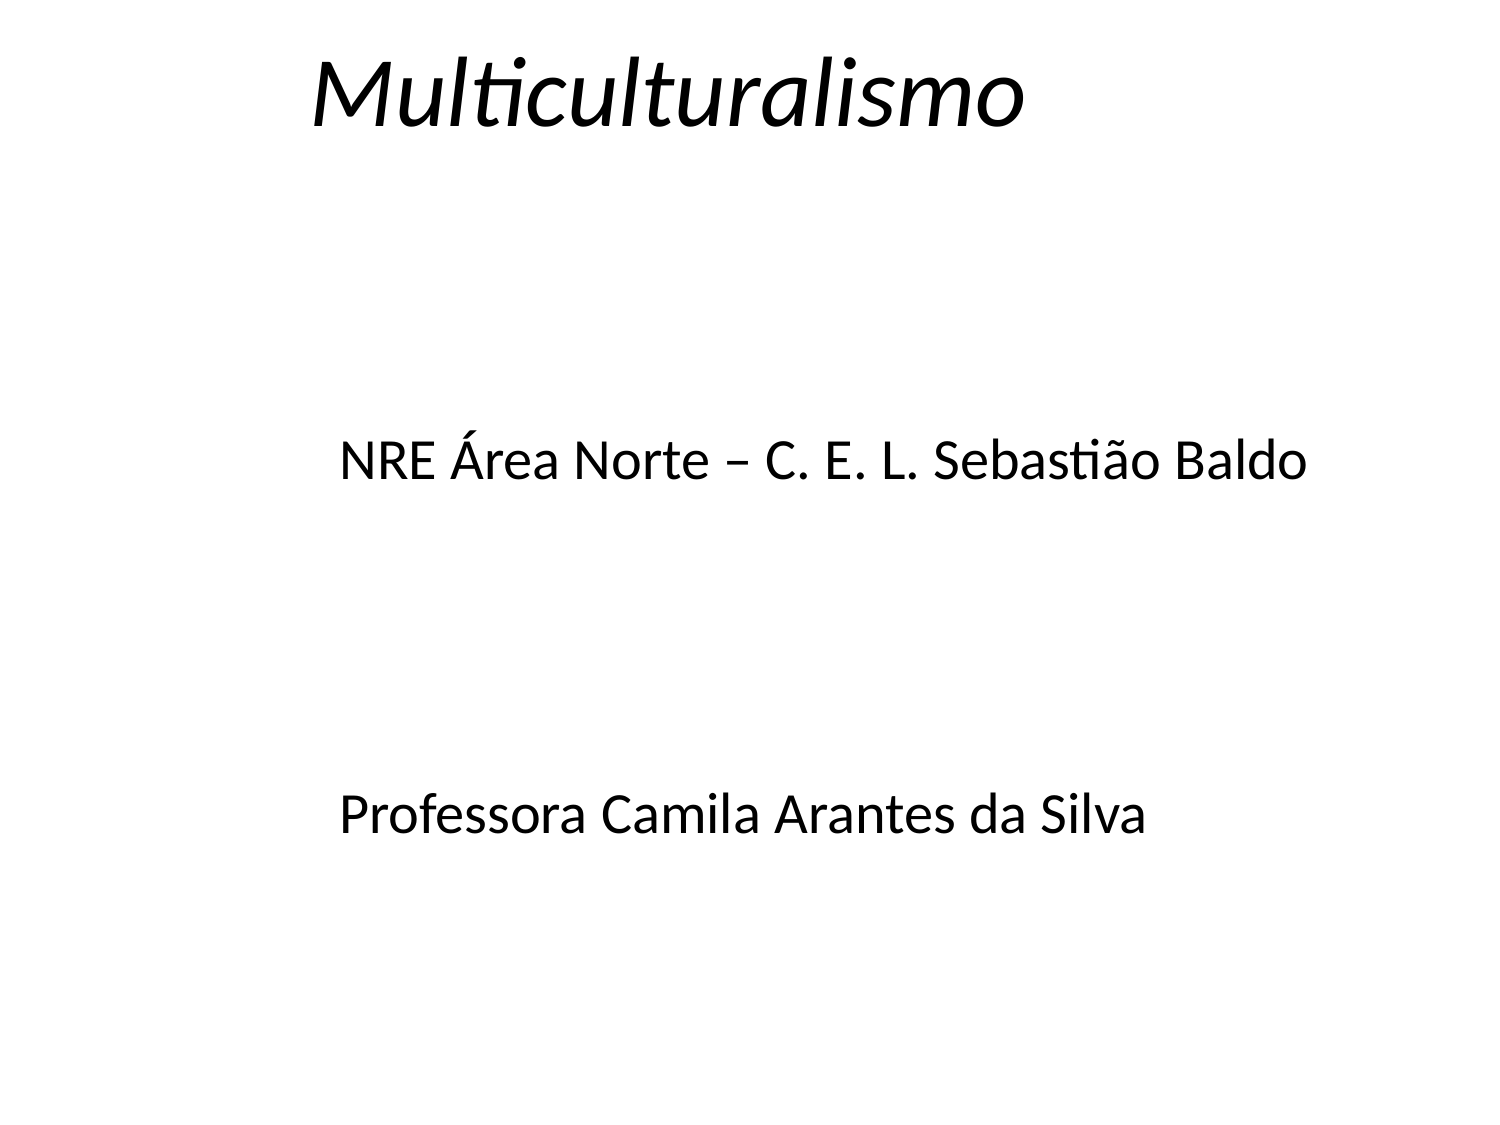

Multiculturalismo
NRE Área Norte – C. E. L. Sebastião Baldo
Professora Camila Arantes da Silva